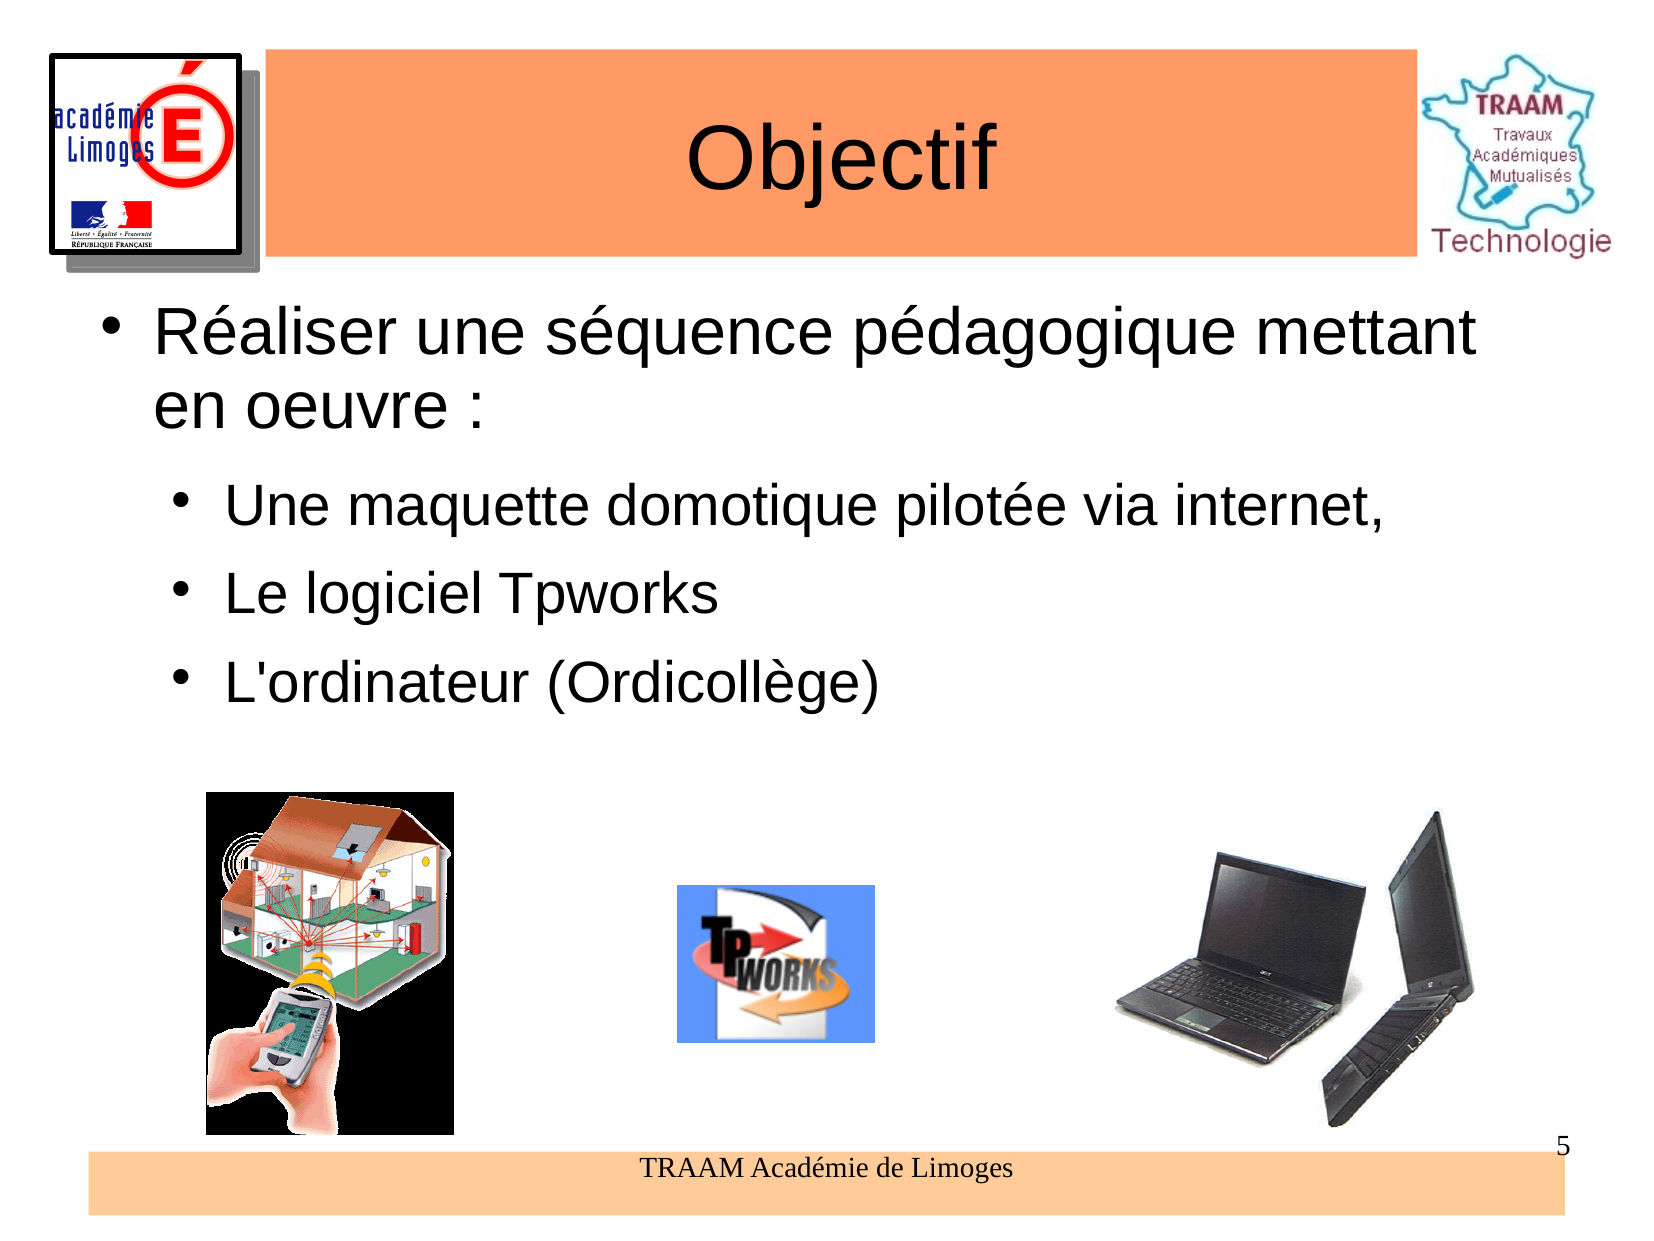

# Objectif
Réaliser une séquence pédagogique mettant en oeuvre :
Une maquette domotique pilotée via internet,
Le logiciel Tpworks
L'ordinateur (Ordicollège)
5
TRAAM Académie de Limoges